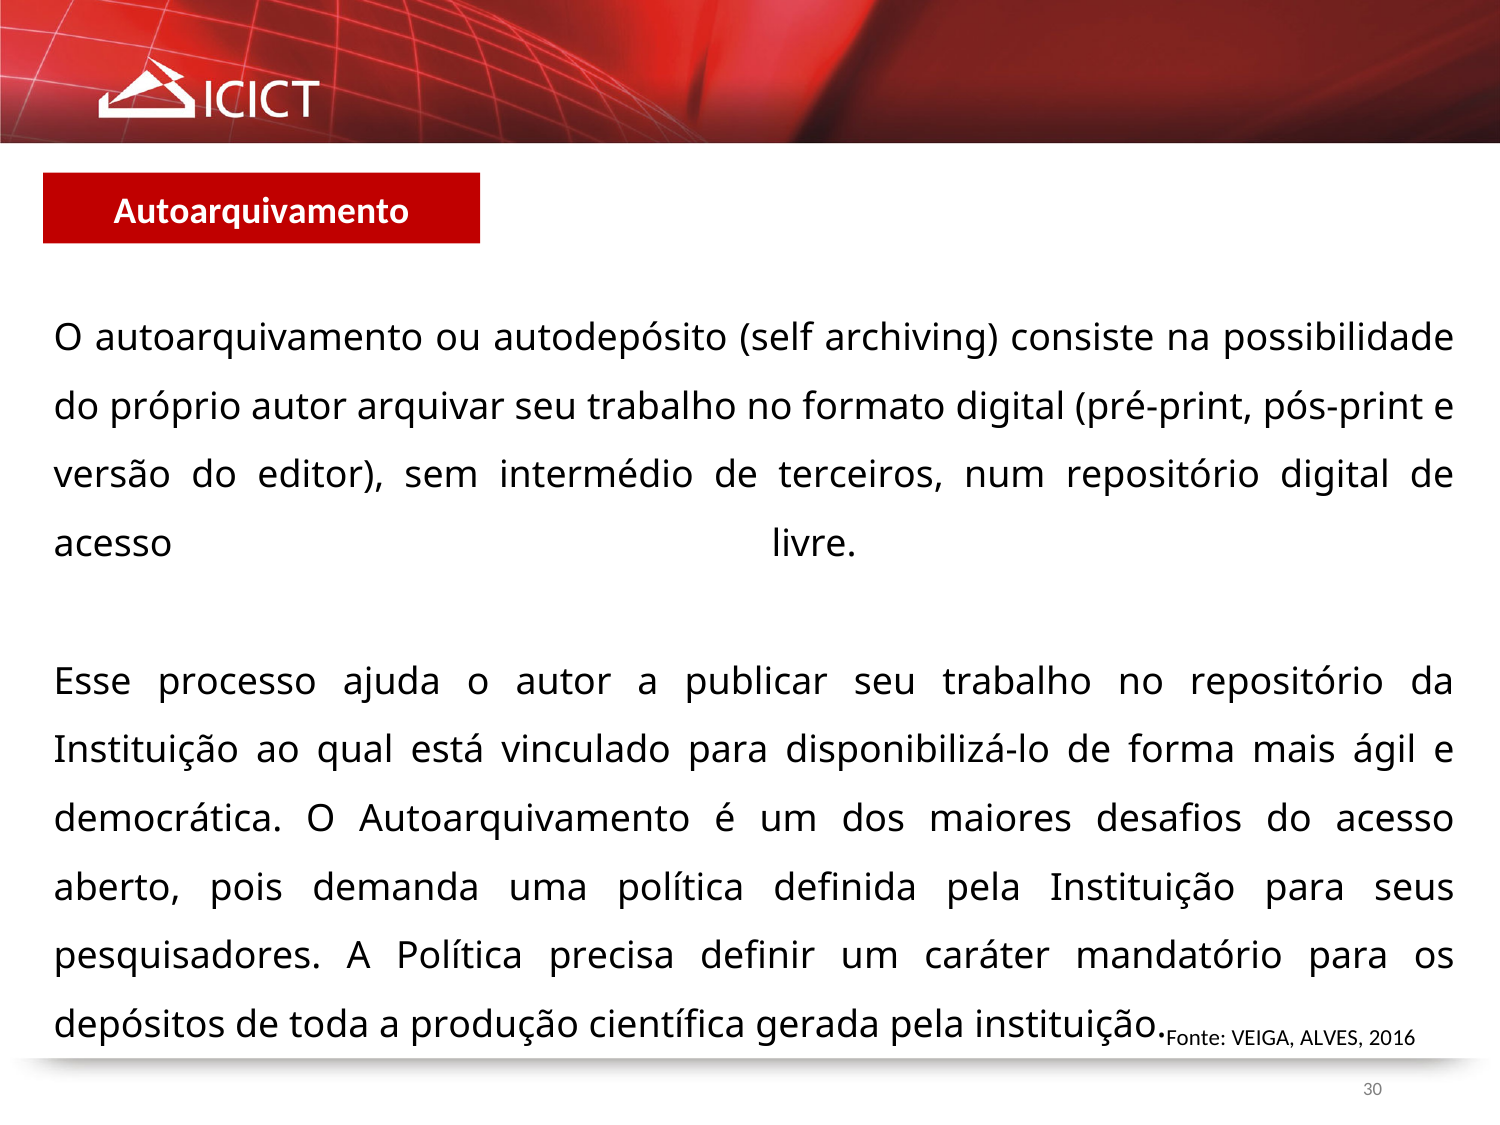

Autoarquivamento
O autoarquivamento ou autodepósito (self archiving) consiste na possibilidade do próprio autor arquivar seu trabalho no formato digital (pré-print, pós-print e versão do editor), sem intermédio de terceiros, num repositório digital de acesso livre.
Esse processo ajuda o autor a publicar seu trabalho no repositório da Instituição ao qual está vinculado para disponibilizá-lo de forma mais ágil e democrática. O Autoarquivamento é um dos maiores desafios do acesso aberto, pois demanda uma política definida pela Instituição para seus pesquisadores. A Política precisa definir um caráter mandatório para os depósitos de toda a produção científica gerada pela instituição.
Fonte: VEIGA, ALVES, 2016